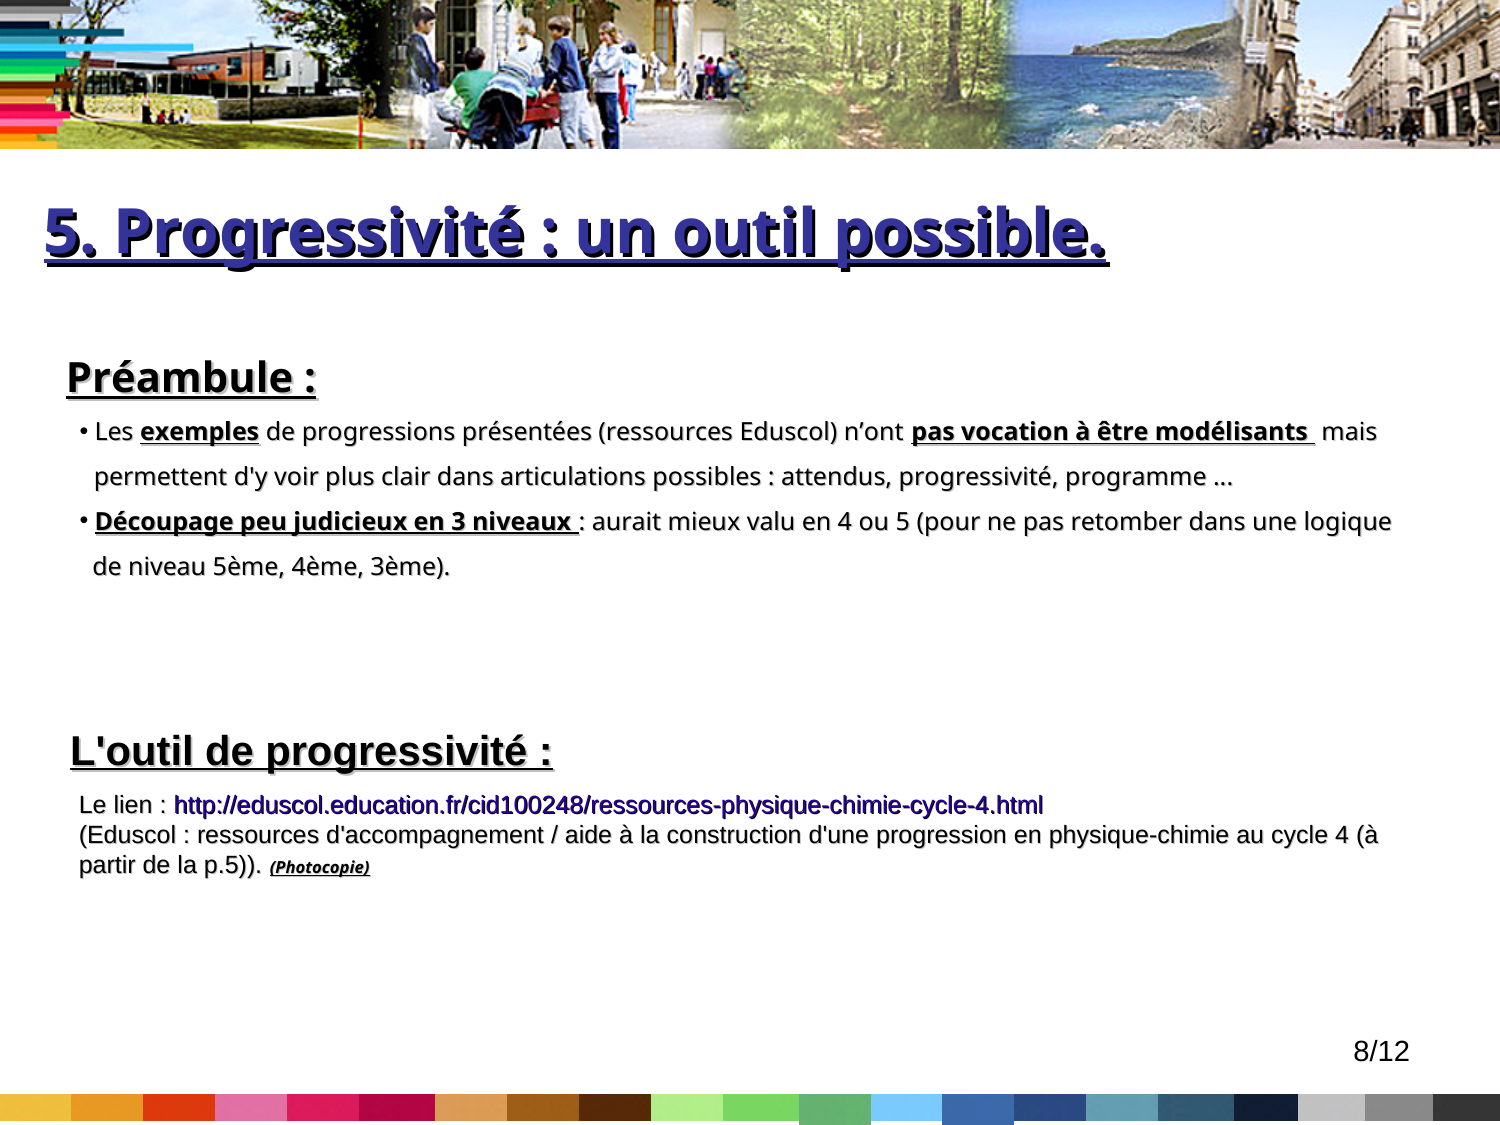

5. Progressivité : un outil possible.
Préambule :
 Les exemples de progressions présentées (ressources Eduscol) n’ont pas vocation à être modélisants mais permettent d'y voir plus clair dans articulations possibles : attendus, progressivité, programme ...
 Découpage peu judicieux en 3 niveaux : aurait mieux valu en 4 ou 5 (pour ne pas retomber dans une logique de niveau 5ème, 4ème, 3ème).
L'outil de progressivité :
Le lien : http://eduscol.education.fr/cid100248/ressources-physique-chimie-cycle-4.html
(Eduscol : ressources d'accompagnement / aide à la construction d'une progression en physique-chimie au cycle 4 (à partir de la p.5)). (Photocopie)